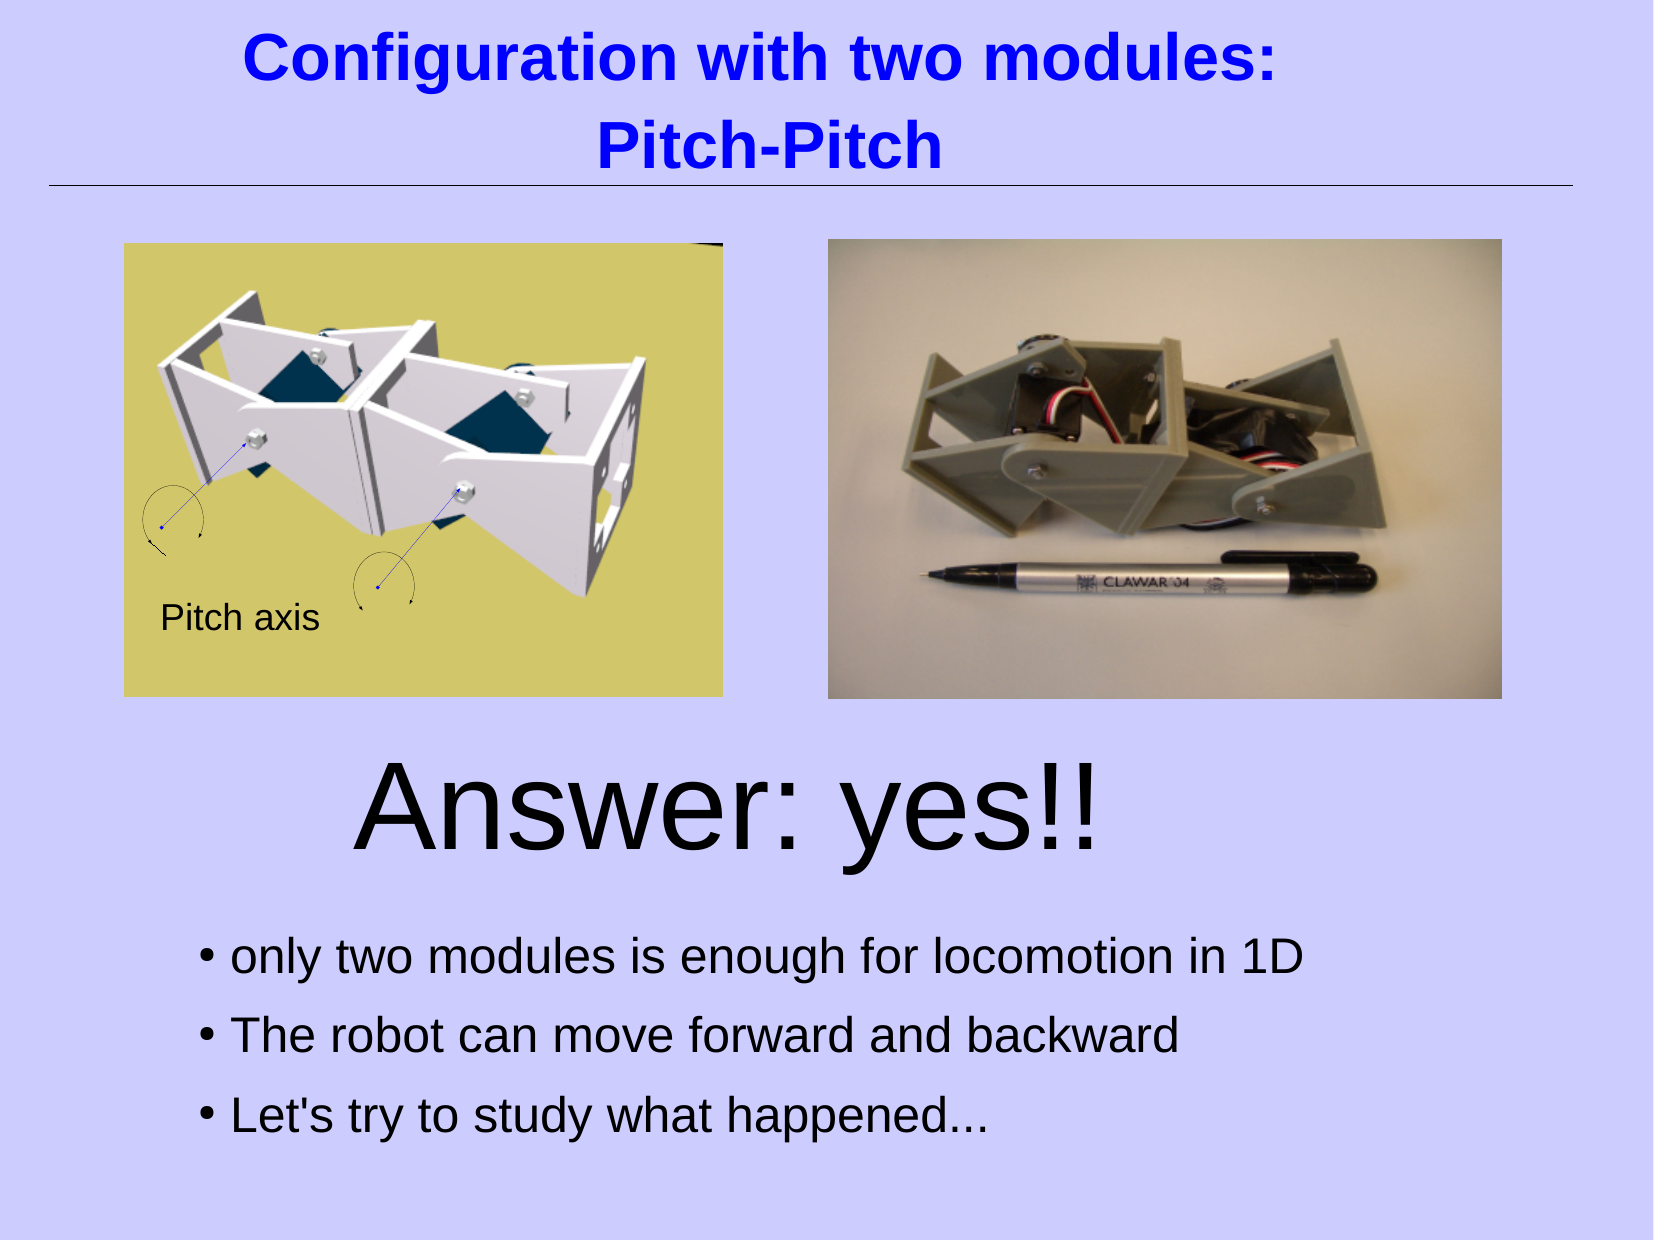

# Configuration with two modules: Pitch-Pitch
Pitch axis
Answer: yes!!
 only two modules is enough for locomotion in 1D
 The robot can move forward and backward
 Let's try to study what happened...